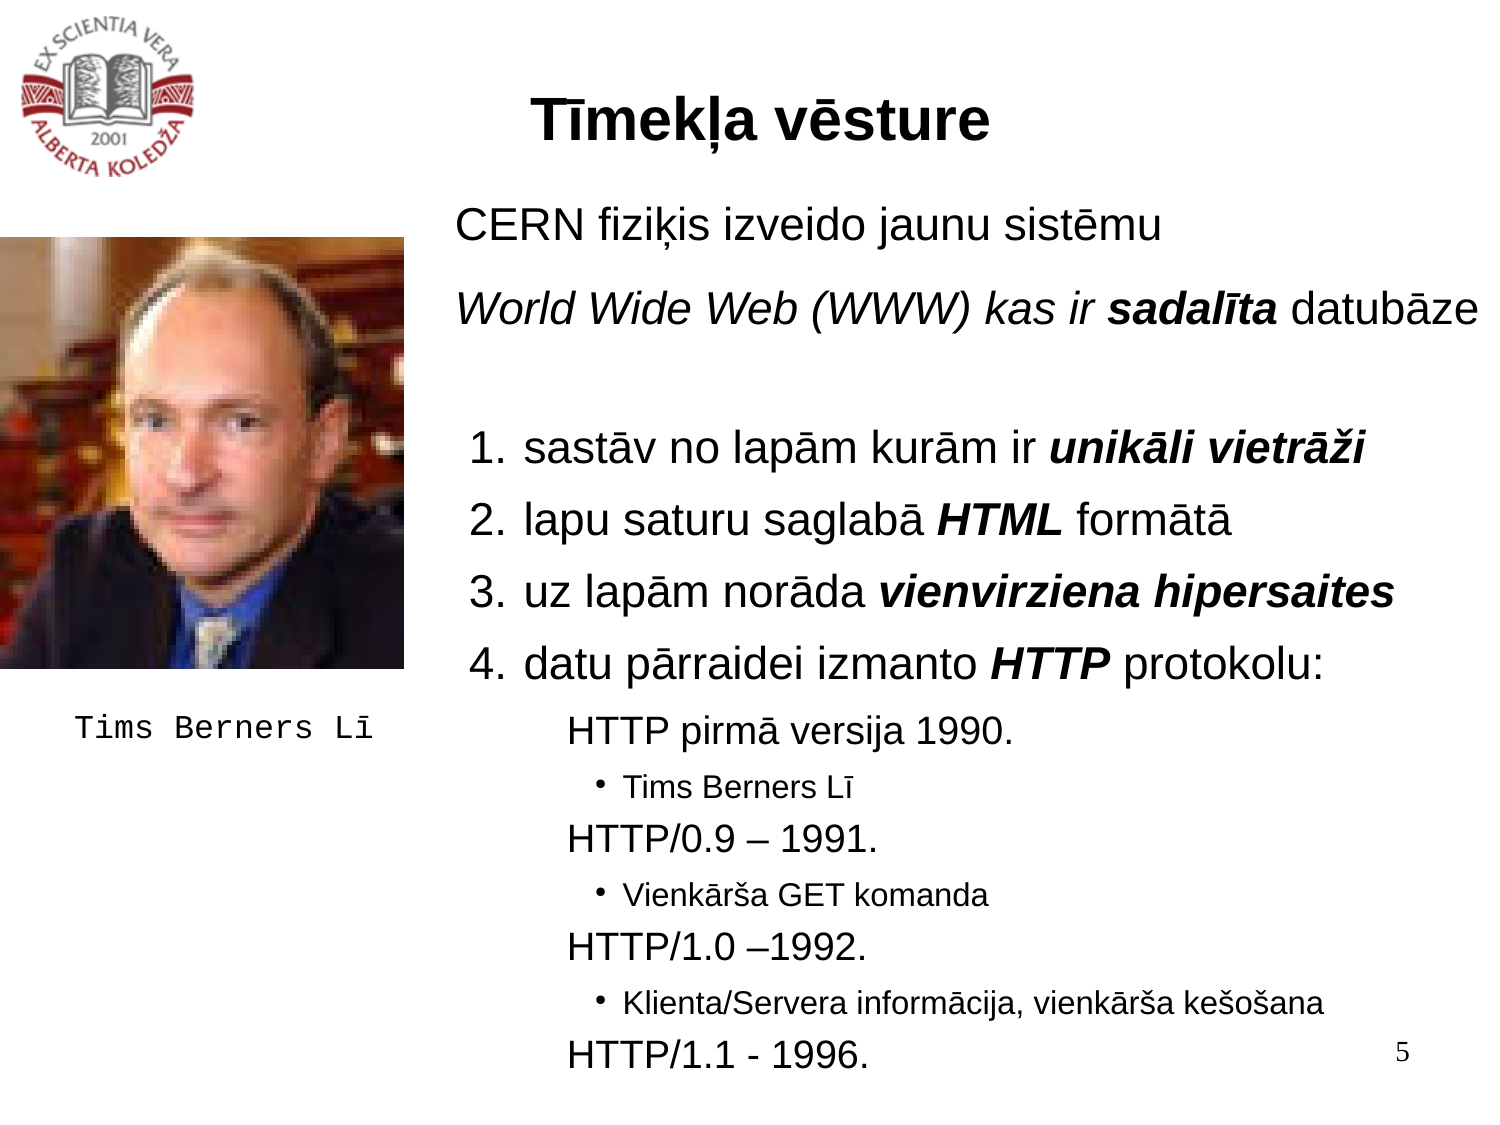

# Tīmekļa vēsture
CERN fiziķis izveido jaunu sistēmu
World Wide Web (WWW) kas ir sadalīta datubāze
 sastāv no lapām kurām ir unikāli vietrāži
 lapu saturu saglabā HTML formātā
 uz lapām norāda vienvirziena hipersaites
 datu pārraidei izmanto HTTP protokolu:
HTTP pirmā versija 1990.
Tims Berners Lī
HTTP/0.9 – 1991.
Vienkārša GET komanda
HTTP/1.0 –1992.
Klienta/Servera informācija, vienkārša kešošana
HTTP/1.1 - 1996.
Tims Berners Lī
4